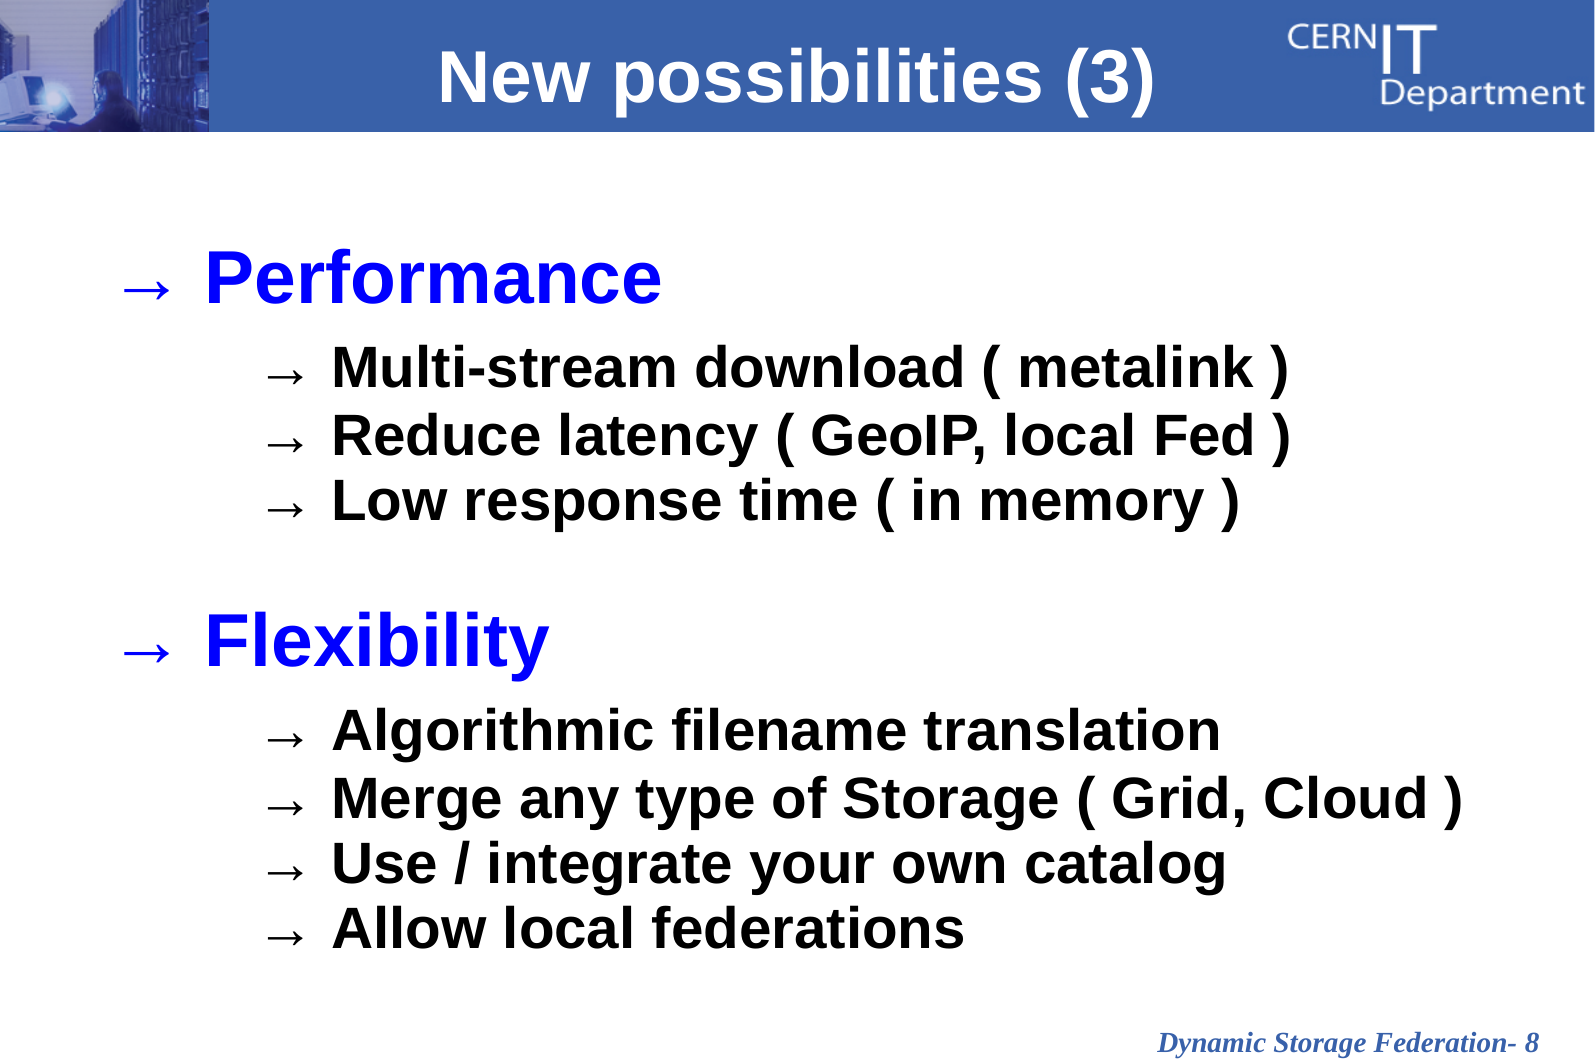

# New possibilities (3)
→ Performance
		→ Multi-stream download ( metalink )
		→ Reduce latency ( GeoIP, local Fed )
		→ Low response time ( in memory )
→ Flexibility
		→ Algorithmic filename translation
		→ Merge any type of Storage ( Grid, Cloud )
		→ Use / integrate your own catalog
		→ Allow local federations